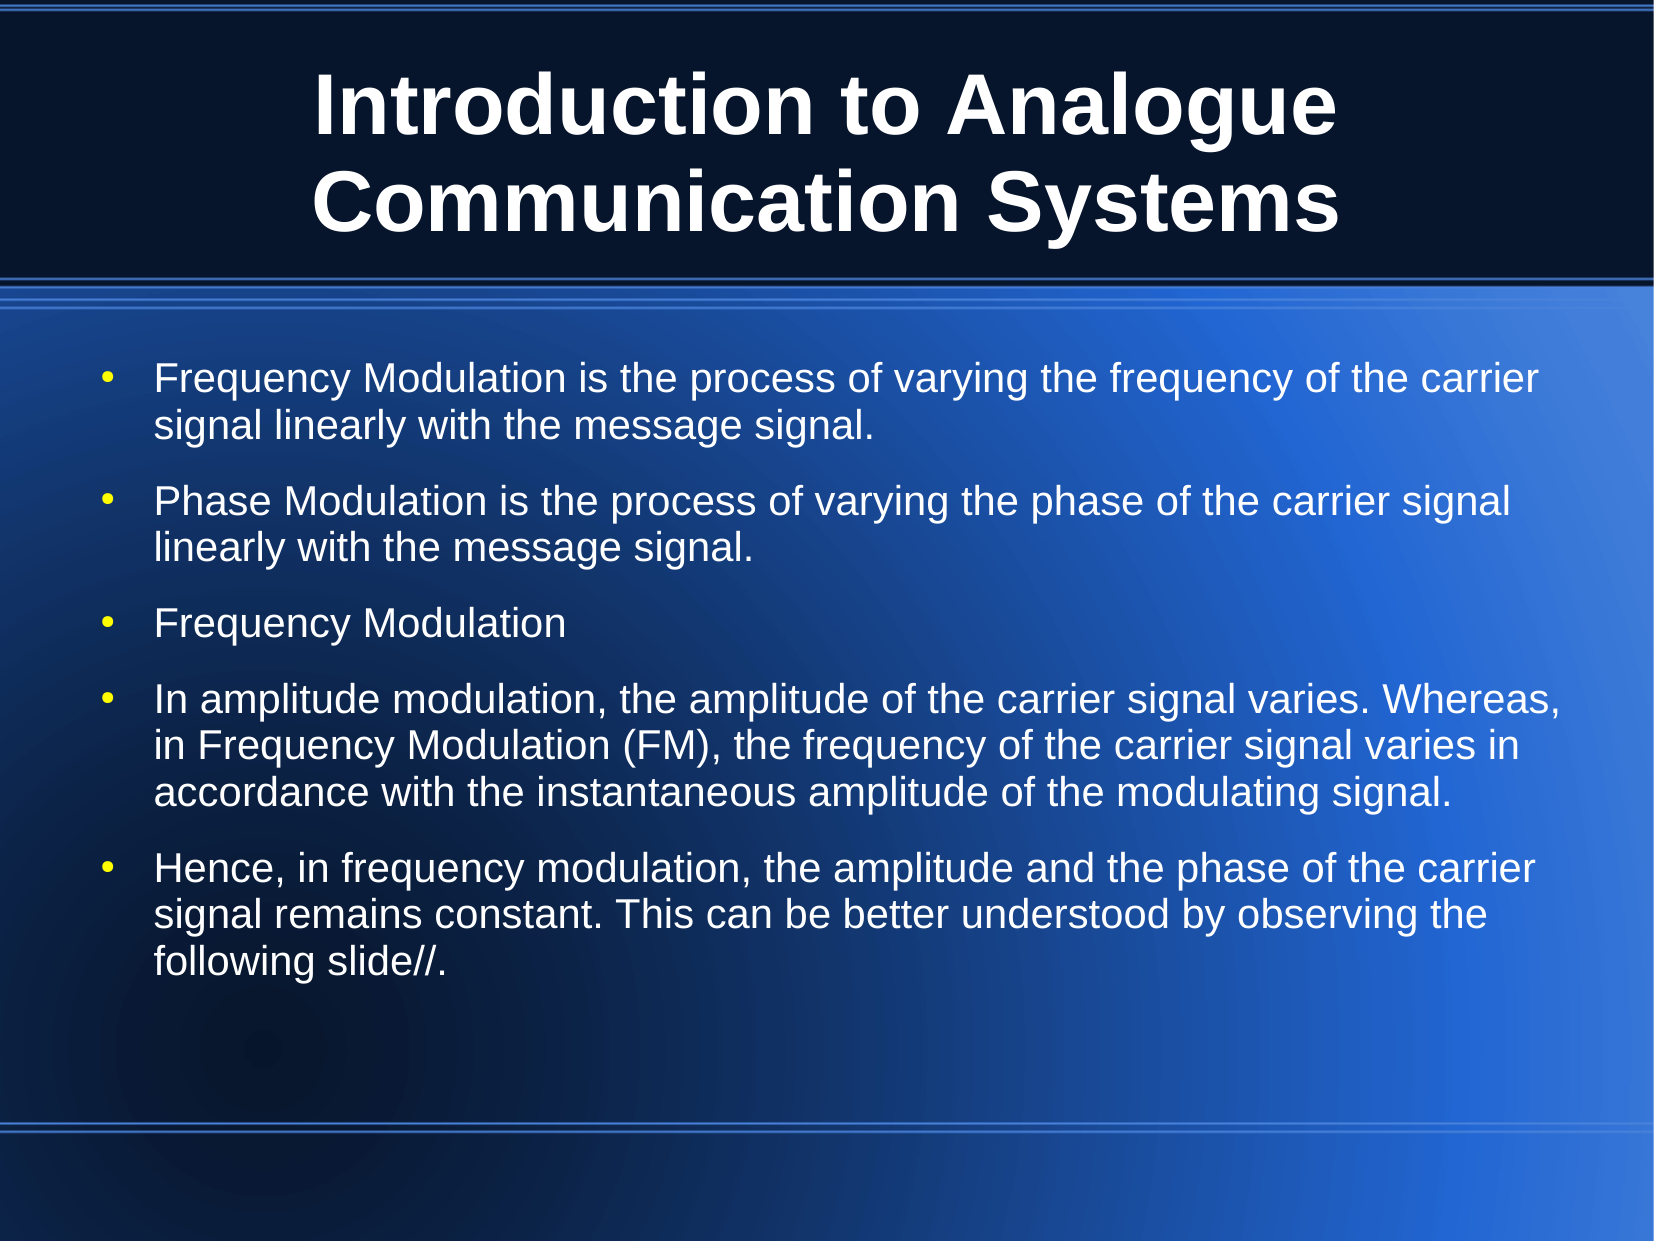

# Introduction to Analogue Communication Systems
Frequency Modulation is the process of varying the frequency of the carrier signal linearly with the message signal.
Phase Modulation is the process of varying the phase of the carrier signal linearly with the message signal.
Frequency Modulation
In amplitude modulation, the amplitude of the carrier signal varies. Whereas, in Frequency Modulation (FM), the frequency of the carrier signal varies in accordance with the instantaneous amplitude of the modulating signal.
Hence, in frequency modulation, the amplitude and the phase of the carrier signal remains constant. This can be better understood by observing the following slide//.